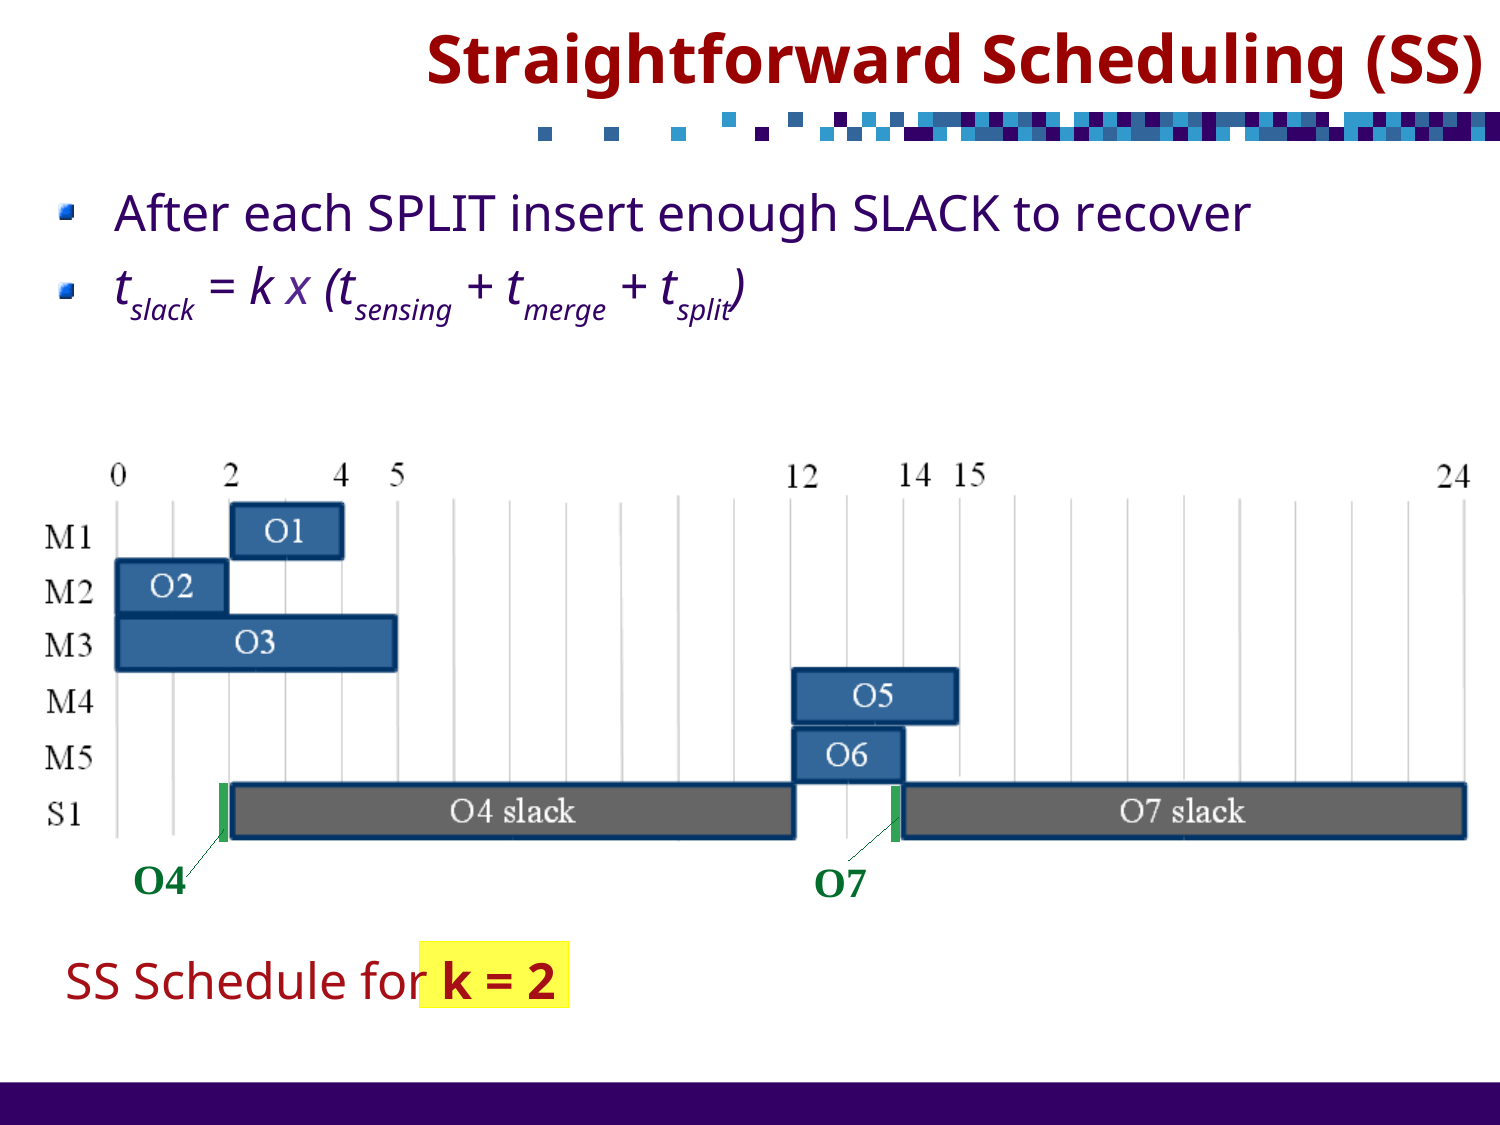

# Straightforward Scheduling (SS)
After each SPLIT insert enough SLACK to recover
tslack = k x (tsensing + tmerge + tsplit)
O4
O7
SS Schedule for k = 2